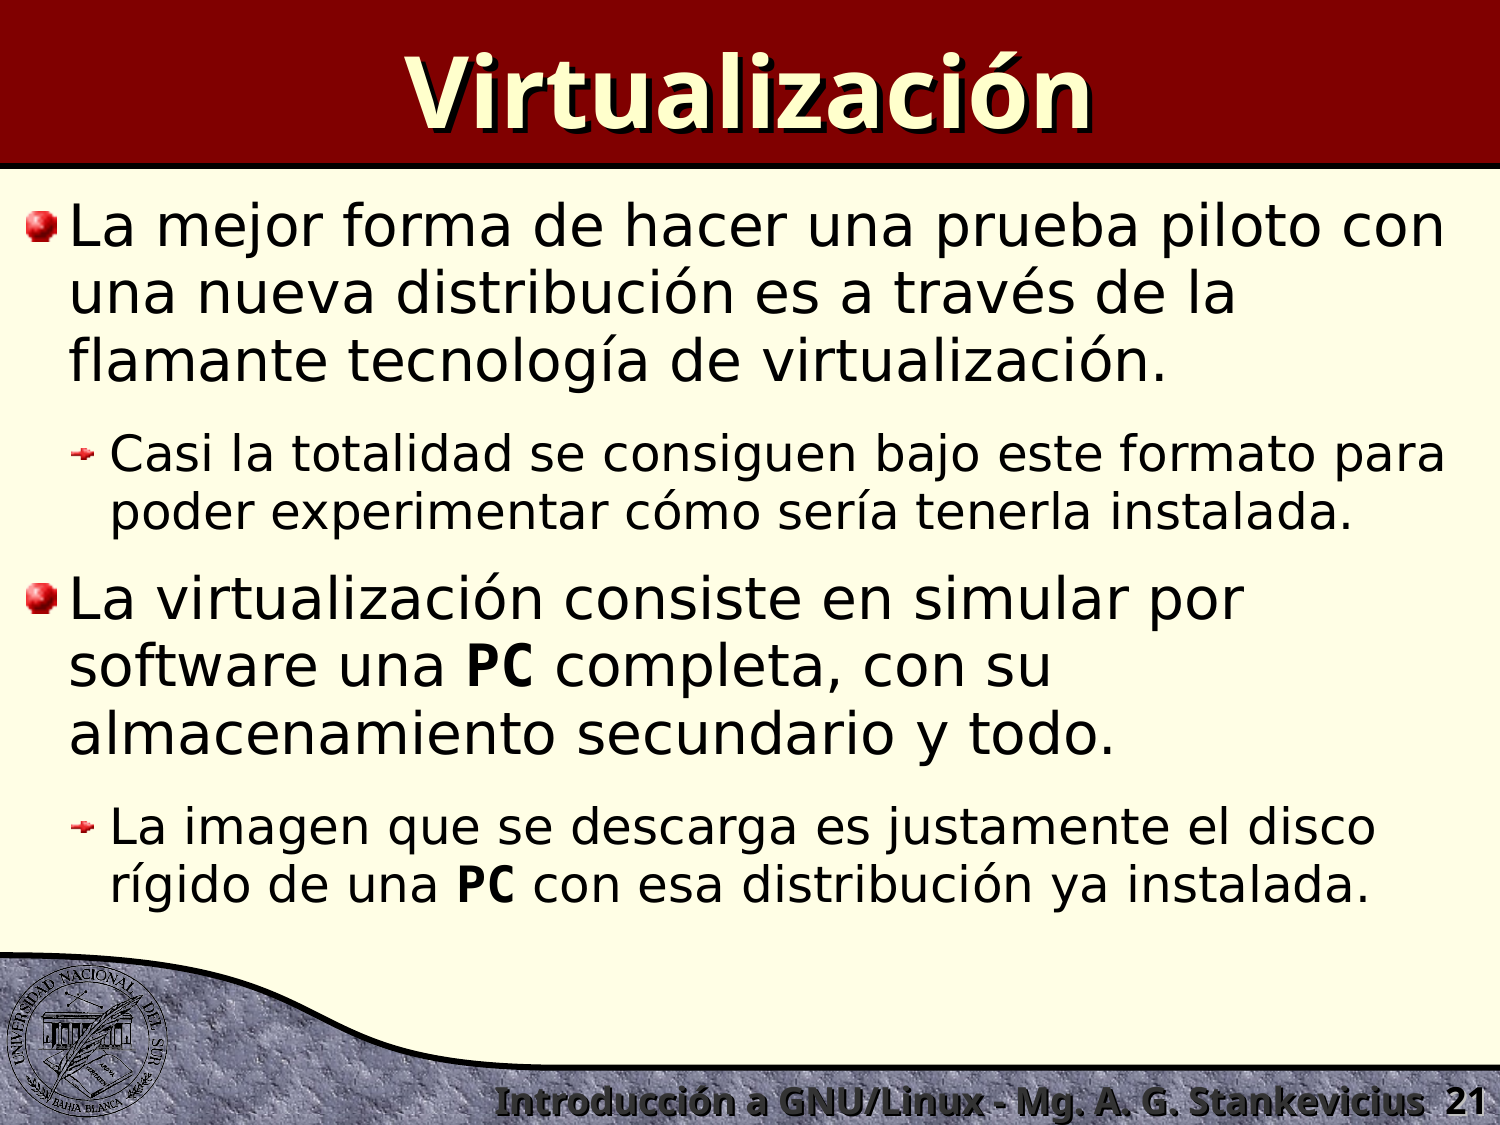

# Virtualización
La mejor forma de hacer una prueba piloto con una nueva distribución es a través de la flamante tecnología de virtualización.
Casi la totalidad se consiguen bajo este formato para poder experimentar cómo sería tenerla instalada.
La virtualización consiste en simular por software una PC completa, con su almacenamiento secundario y todo.
La imagen que se descarga es justamente el disco rígido de una PC con esa distribución ya instalada.
21